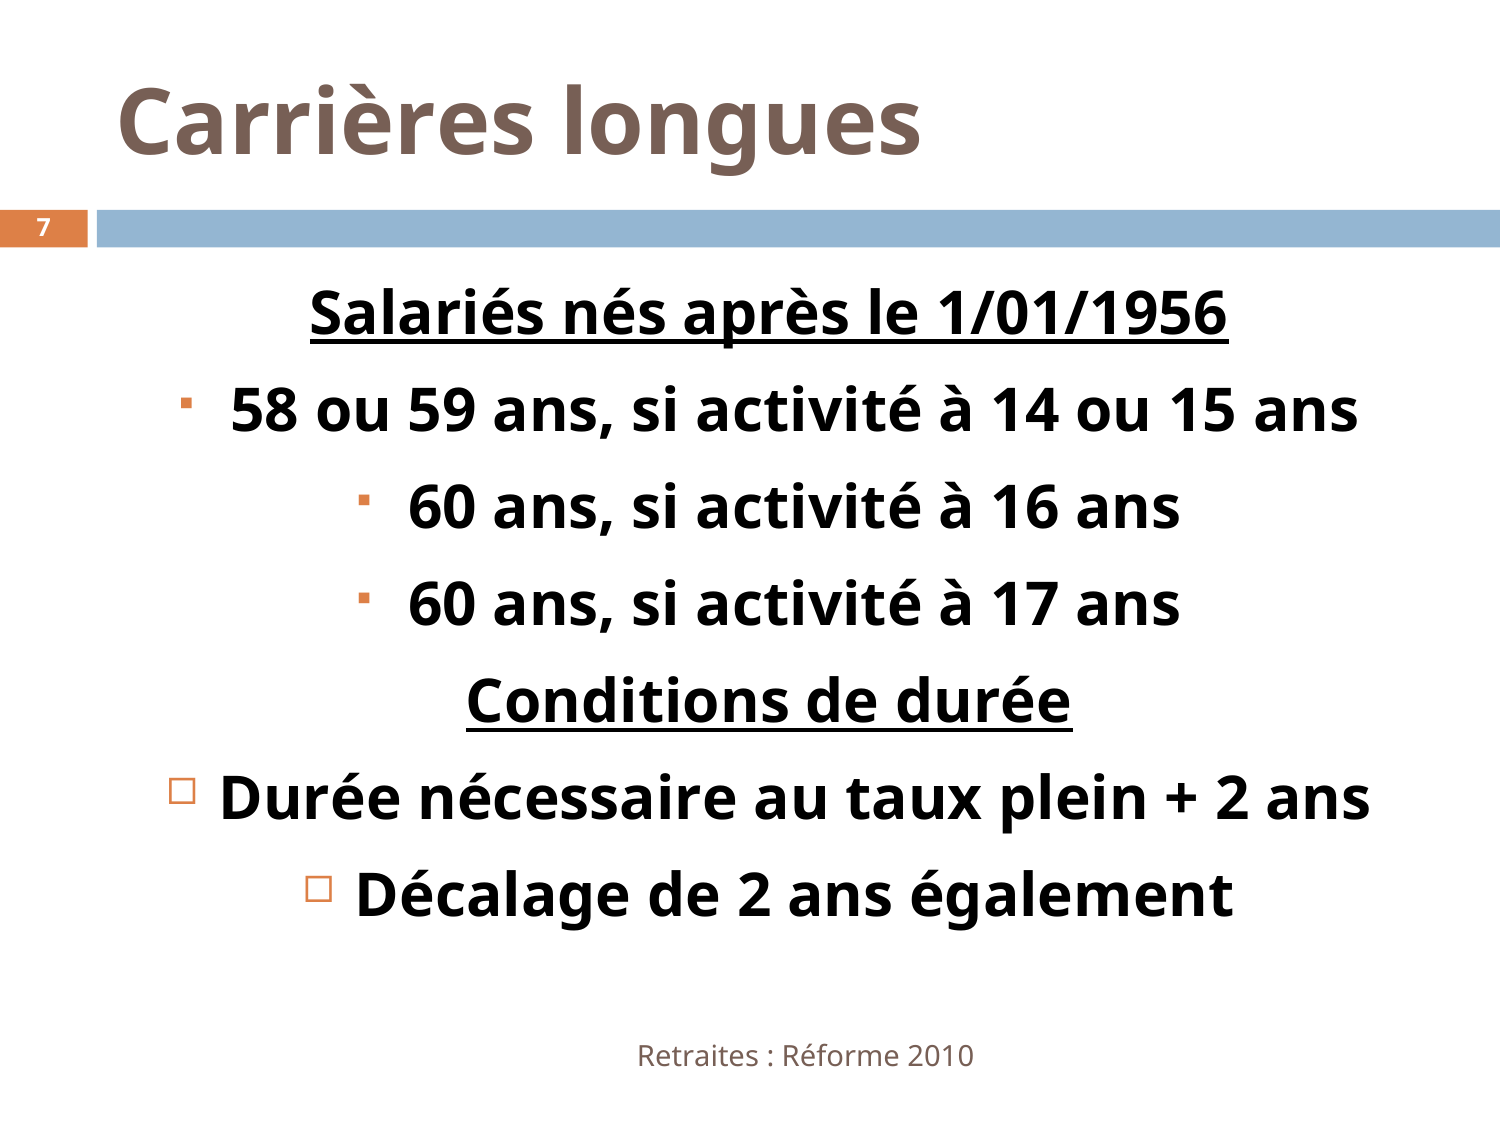

# Carrières longues
Salariés nés après le 1/01/1956
58 ou 59 ans, si activité à 14 ou 15 ans
60 ans, si activité à 16 ans
60 ans, si activité à 17 ans
Conditions de durée
Durée nécessaire au taux plein + 2 ans
Décalage de 2 ans également
Retraites : Réforme 2010